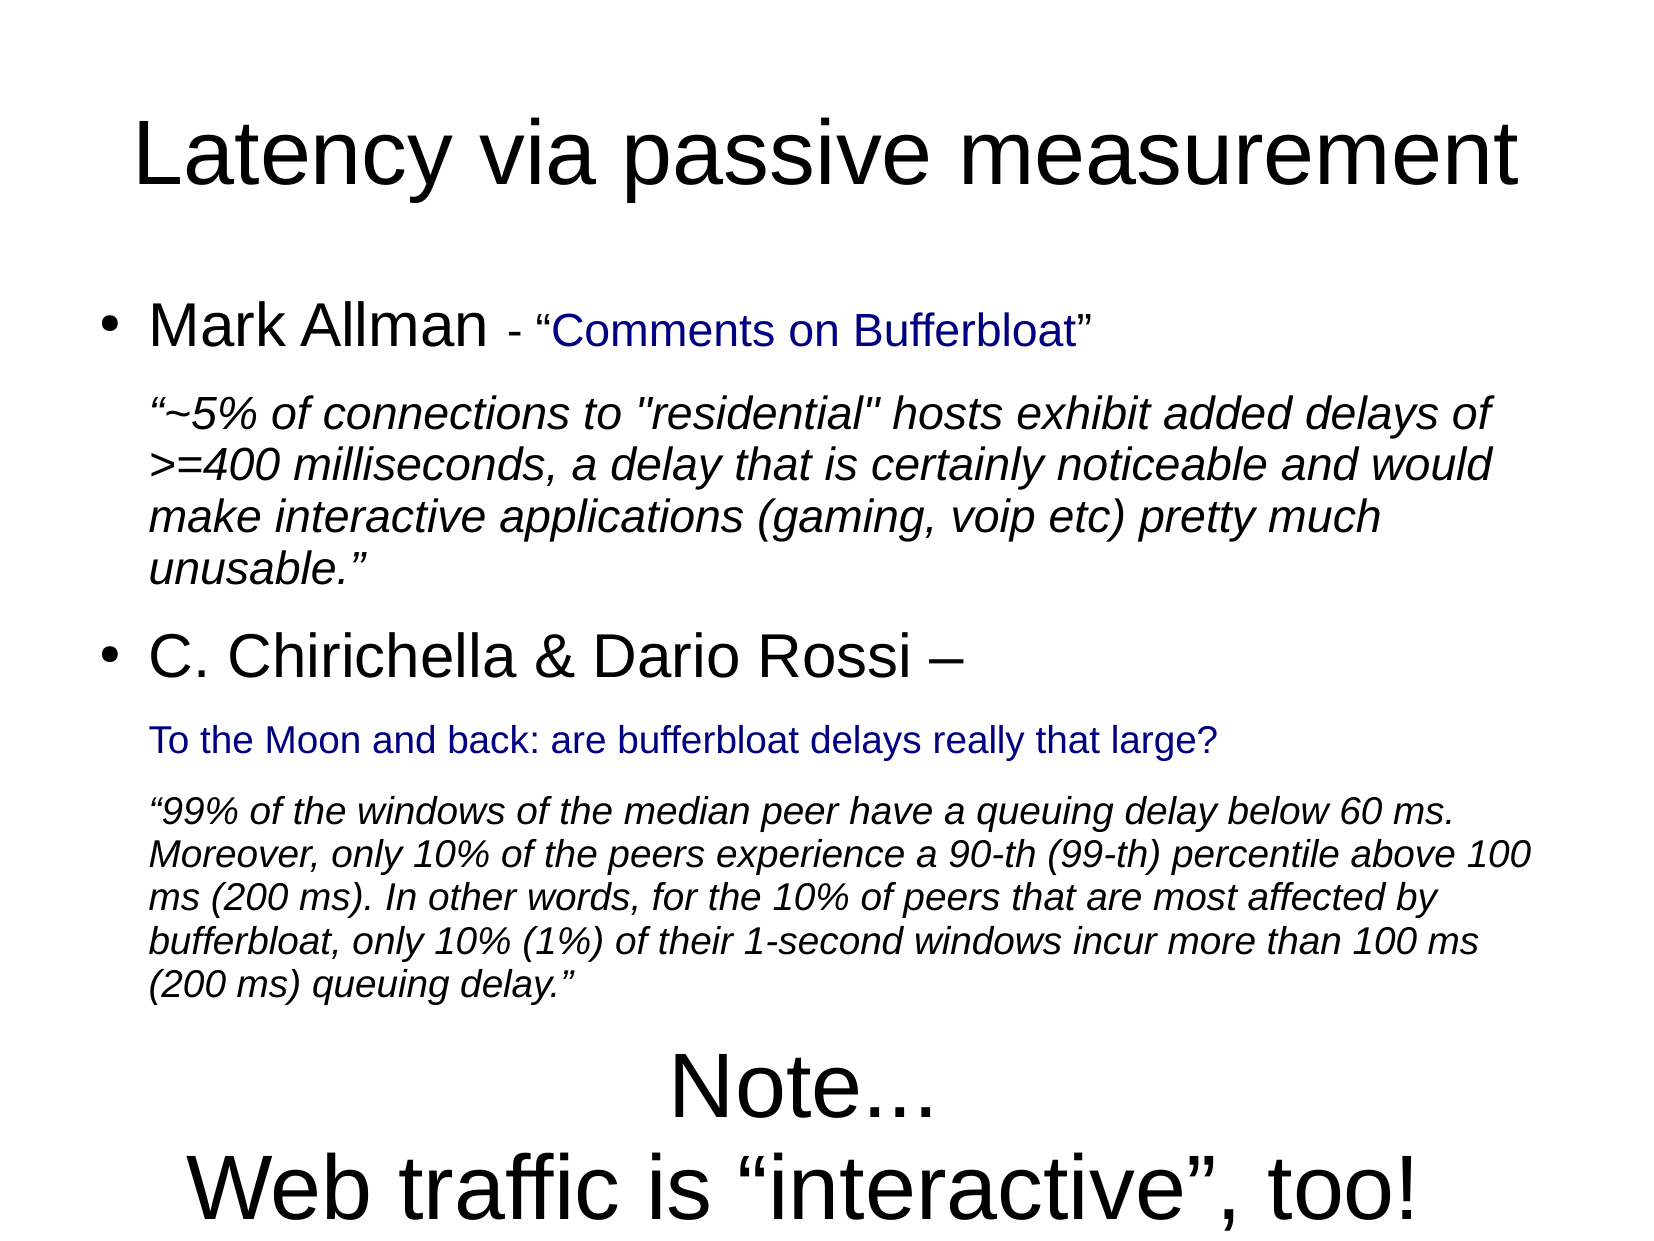

# Latency via passive measurement
Mark Allman - “Comments on Bufferbloat”
“~5% of connections to "residential" hosts exhibit added delays of >=400 milliseconds, a delay that is certainly noticeable and would make interactive applications (gaming, voip etc) pretty much unusable.”
C. Chirichella & Dario Rossi –
To the Moon and back: are bufferbloat delays really that large?
“99% of the windows of the median peer have a queuing delay below 60 ms. Moreover, only 10% of the peers experience a 90-th (99-th) percentile above 100 ms (200 ms). In other words, for the 10% of peers that are most affected by bufferbloat, only 10% (1%) of their 1-second windows incur more than 100 ms (200 ms) queuing delay.”
Note...
Web traffic is “interactive”, too!